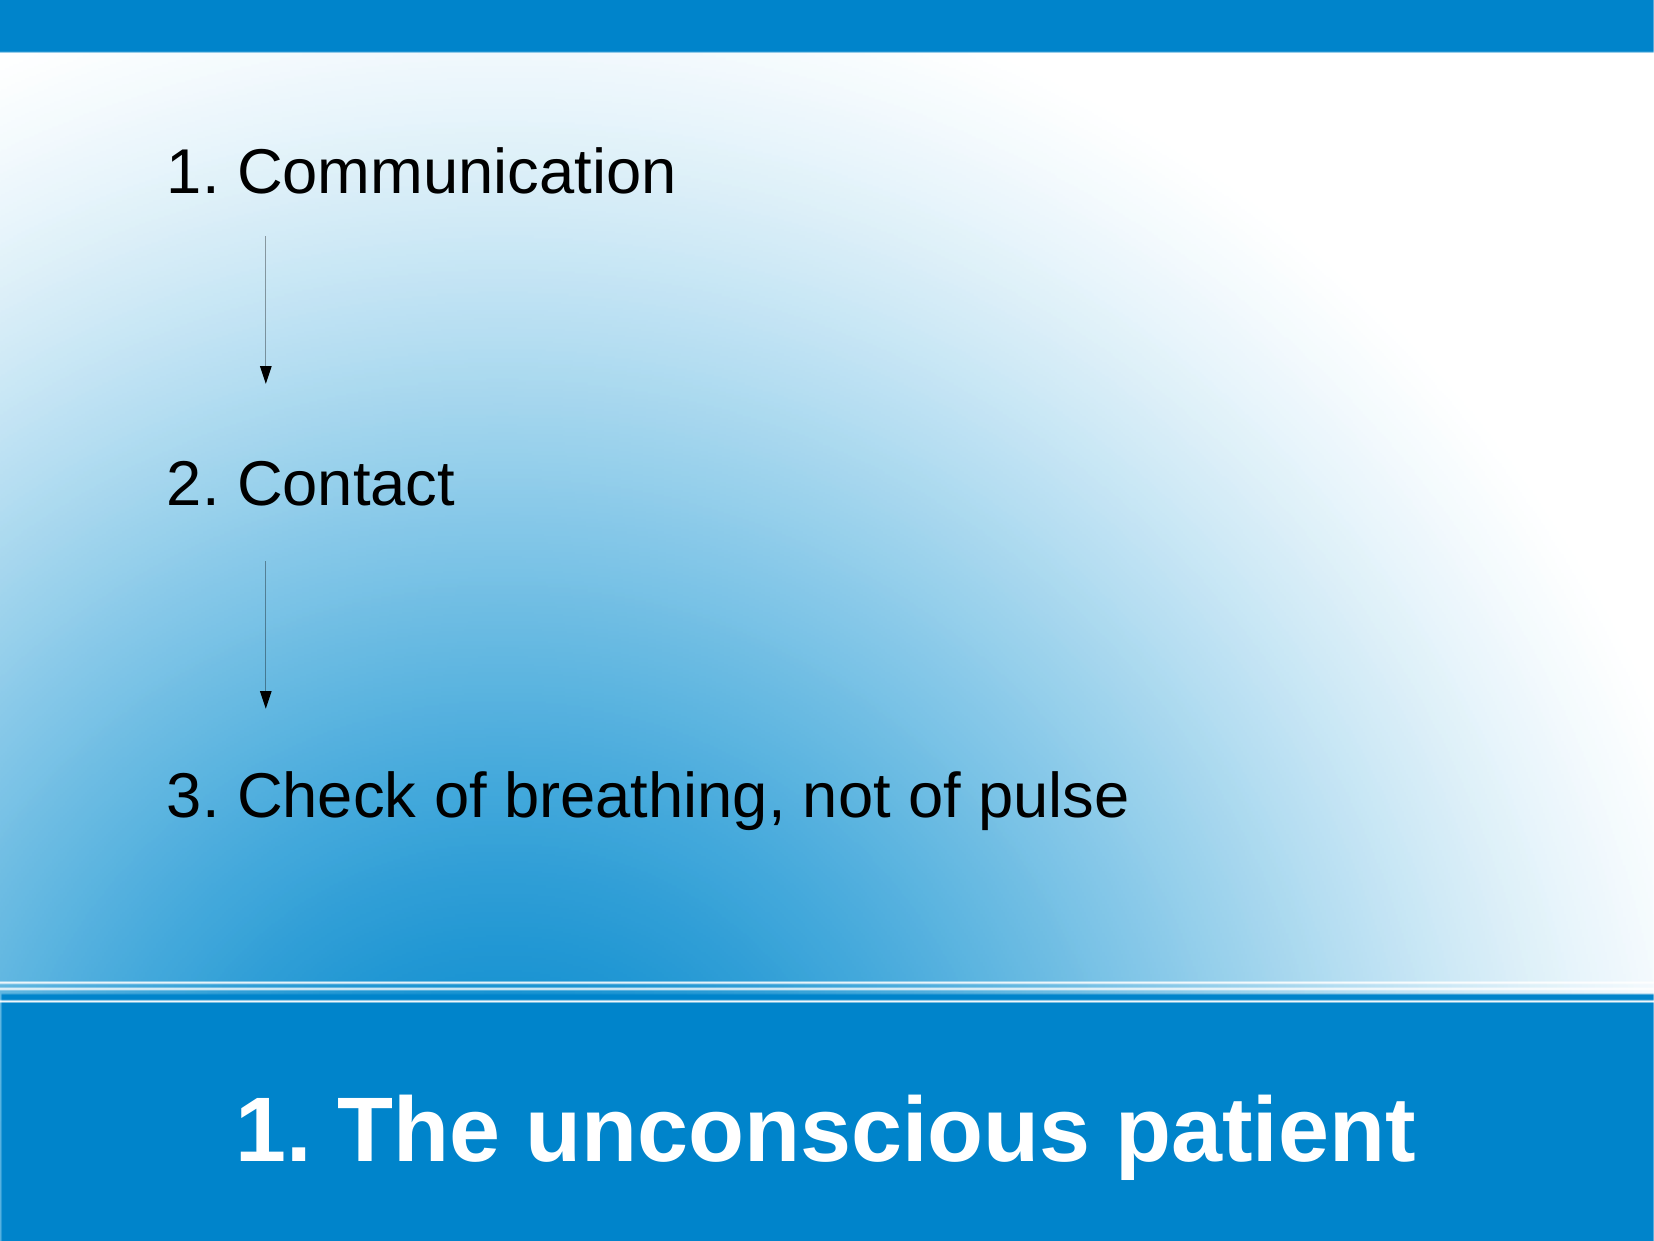

1. Communication
2. Contact
3. Check of breathing, not of pulse
# 1. The unconscious patient